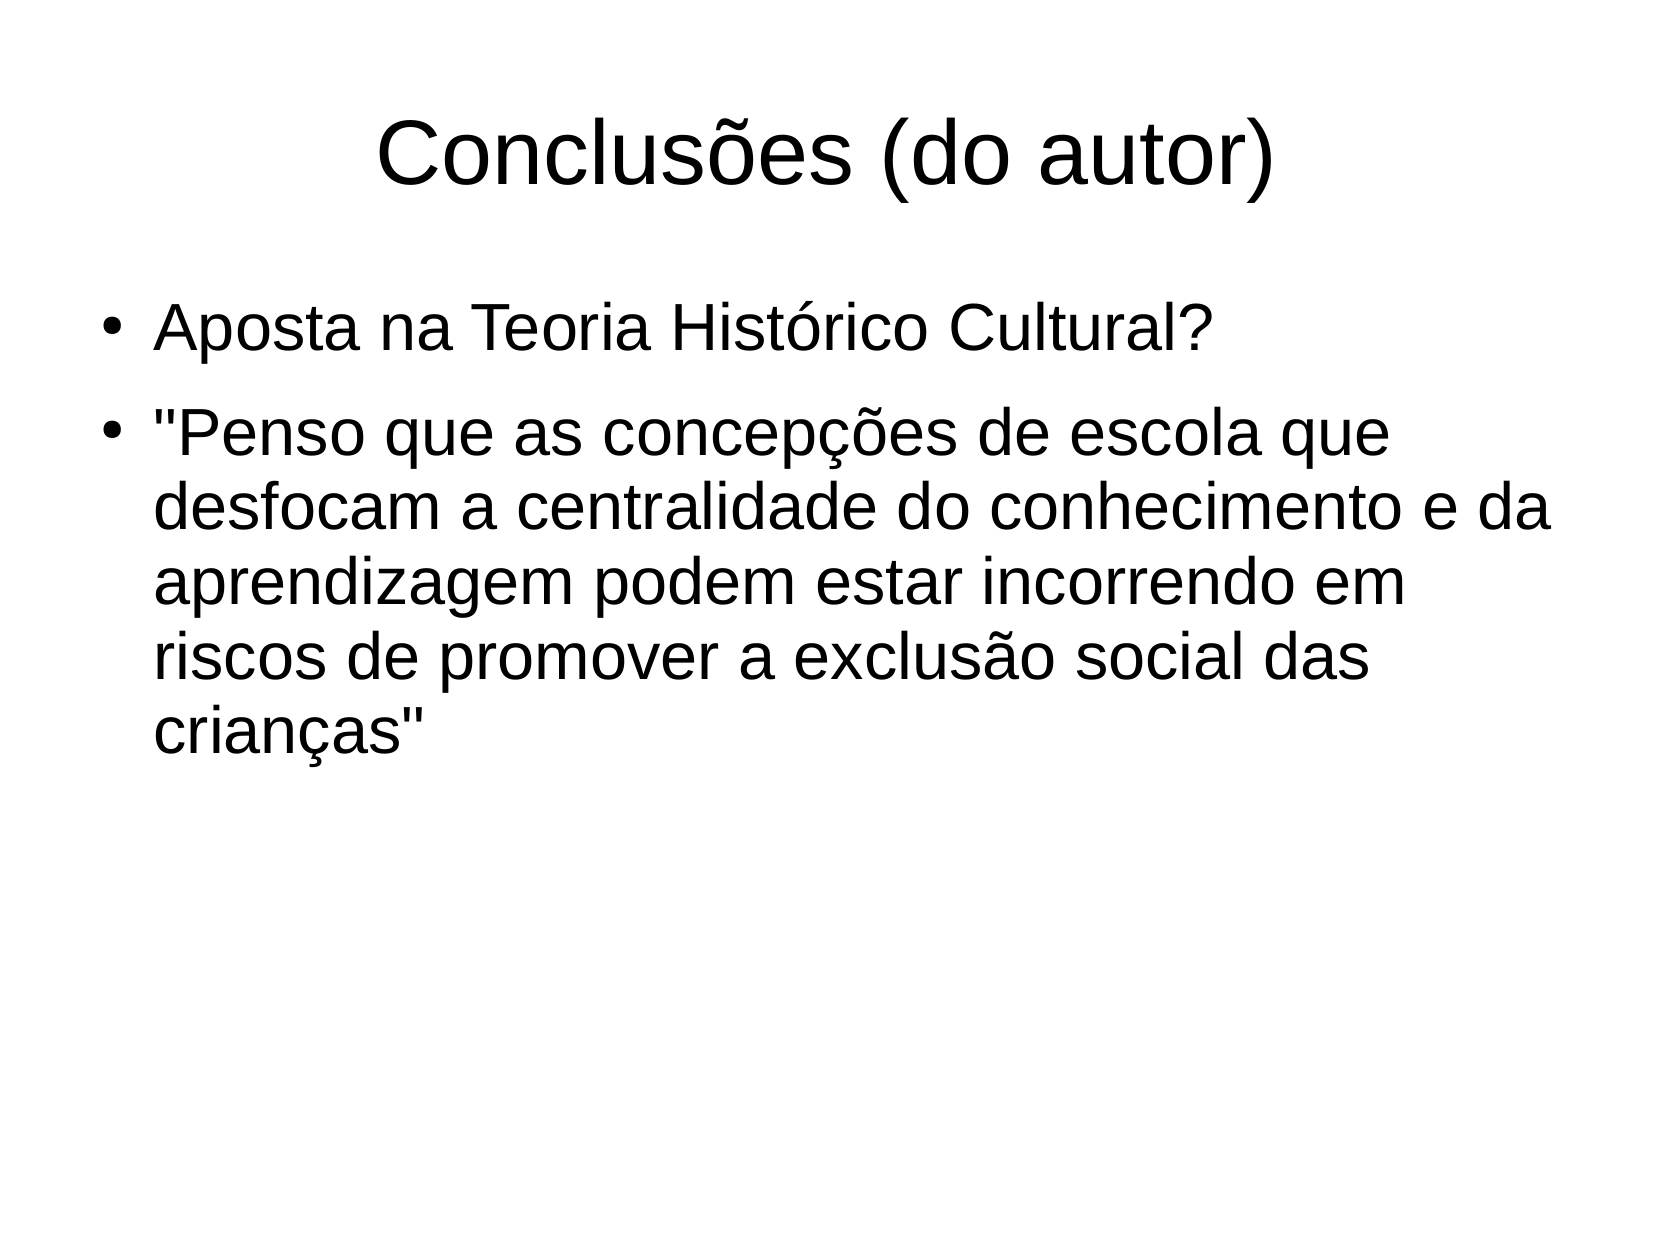

# Conclusões (do autor)
Aposta na Teoria Histórico Cultural?
"Penso que as concepções de escola que desfocam a centralidade do conhecimento e da aprendizagem podem estar incorrendo em riscos de promover a exclusão social das crianças"